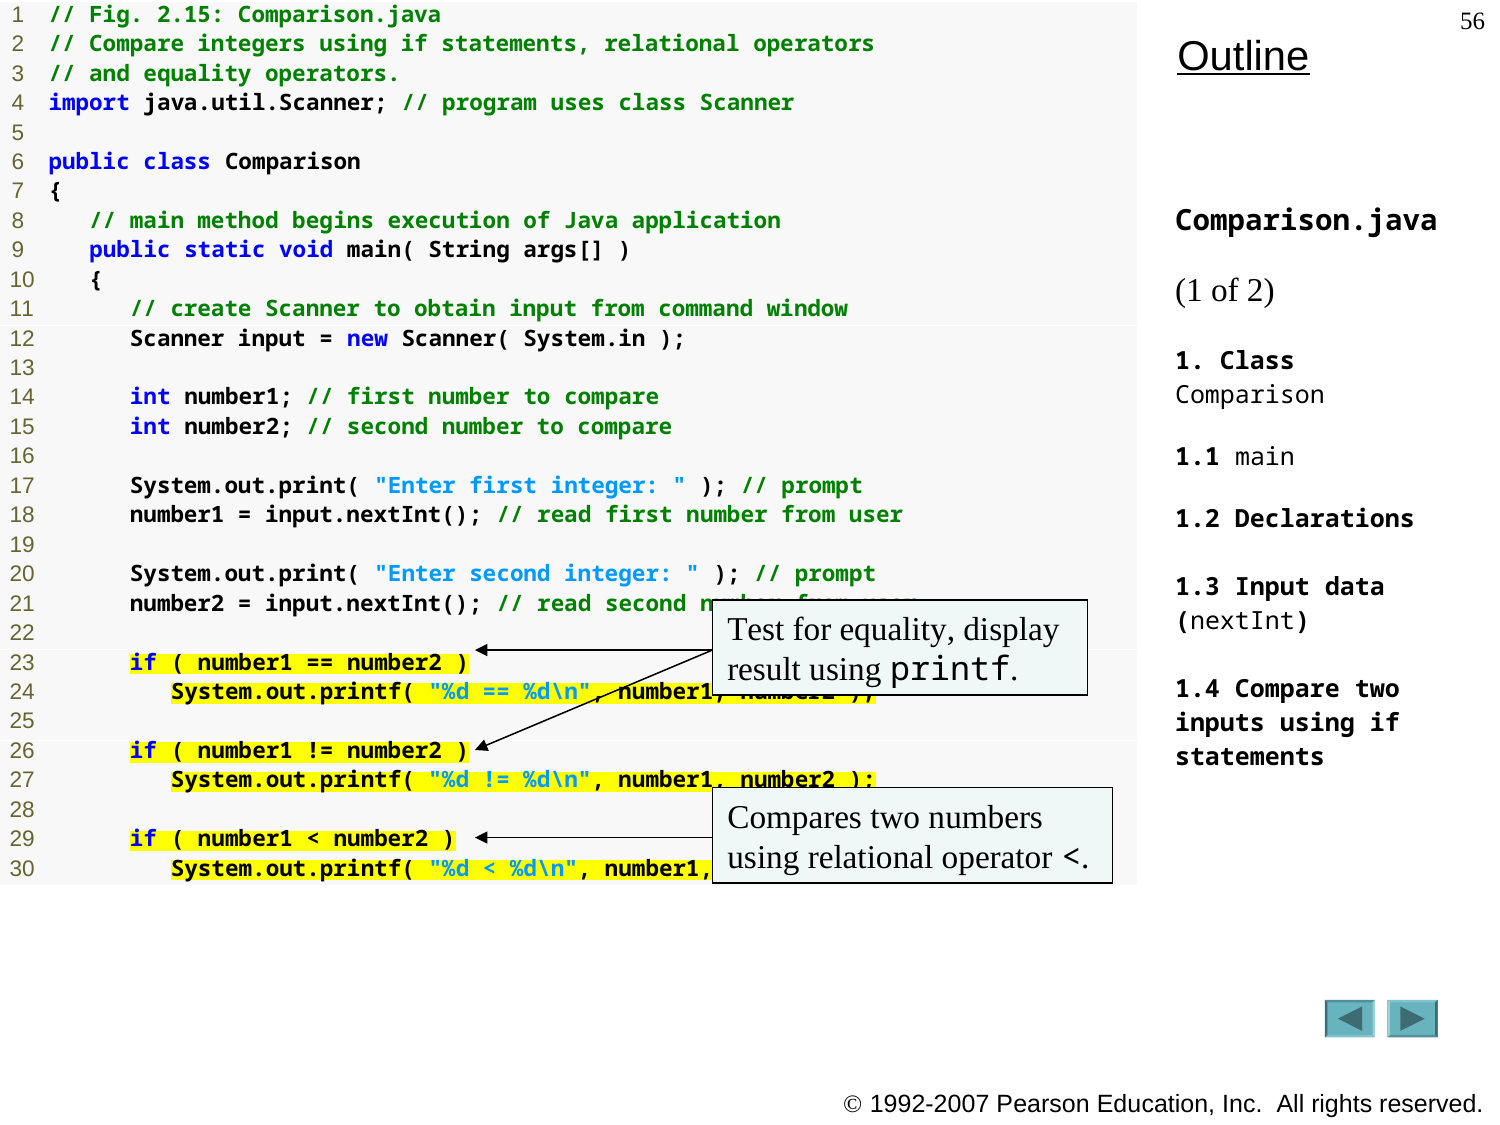

56
# Outline
Comparison.java
(1 of 2)
1. Class Comparison
1.1 main
1.2 Declarations
1.3 Input data (nextInt)
1.4 Compare two inputs using if statements
Test for equality, display result using printf.
Compares two numbers using relational operator <.